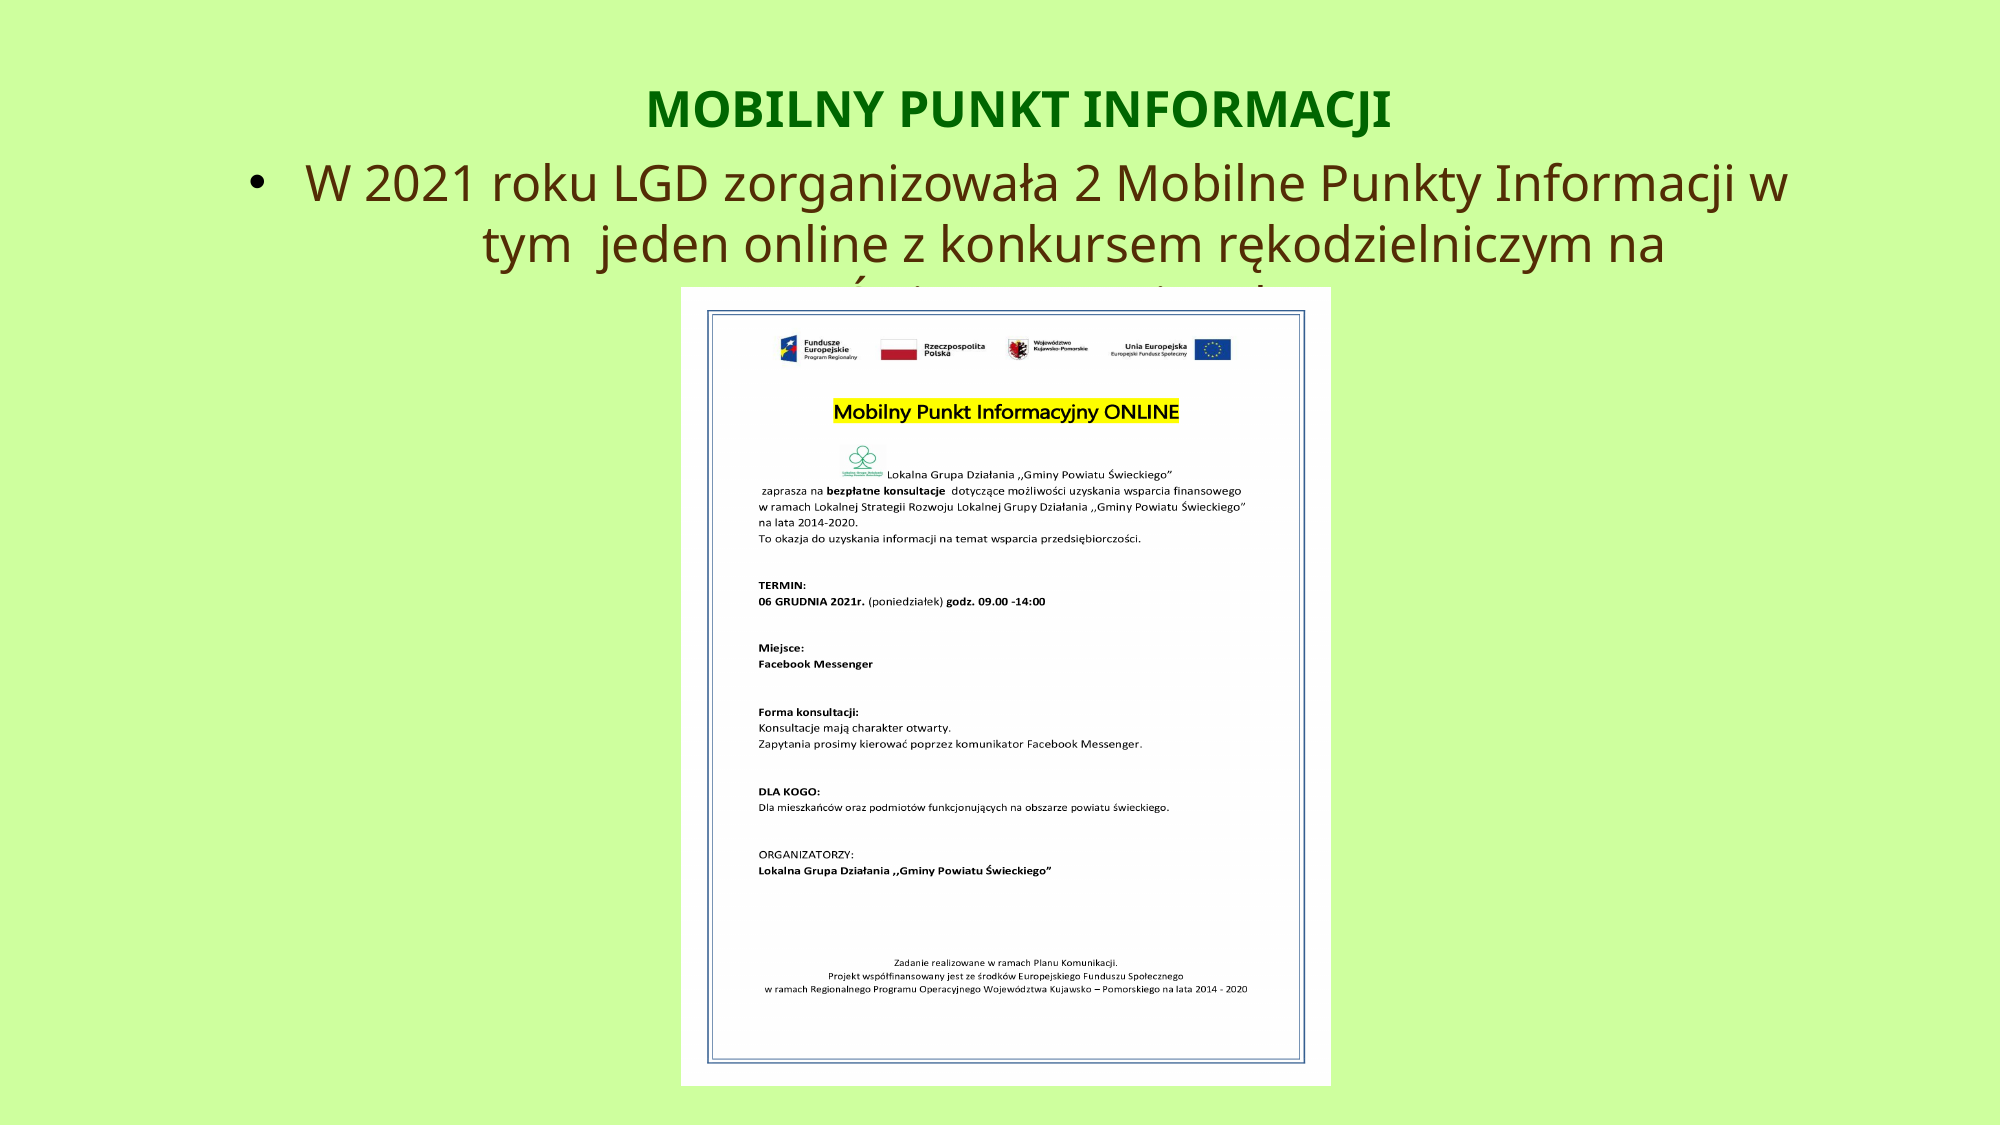

# MOBILNY PUNKT INFORMACJI
W 2021 roku LGD zorganizowała 2 Mobilne Punkty Informacji w tym jeden online z konkursem rękodzielniczym na „Świąteczny wianek”.